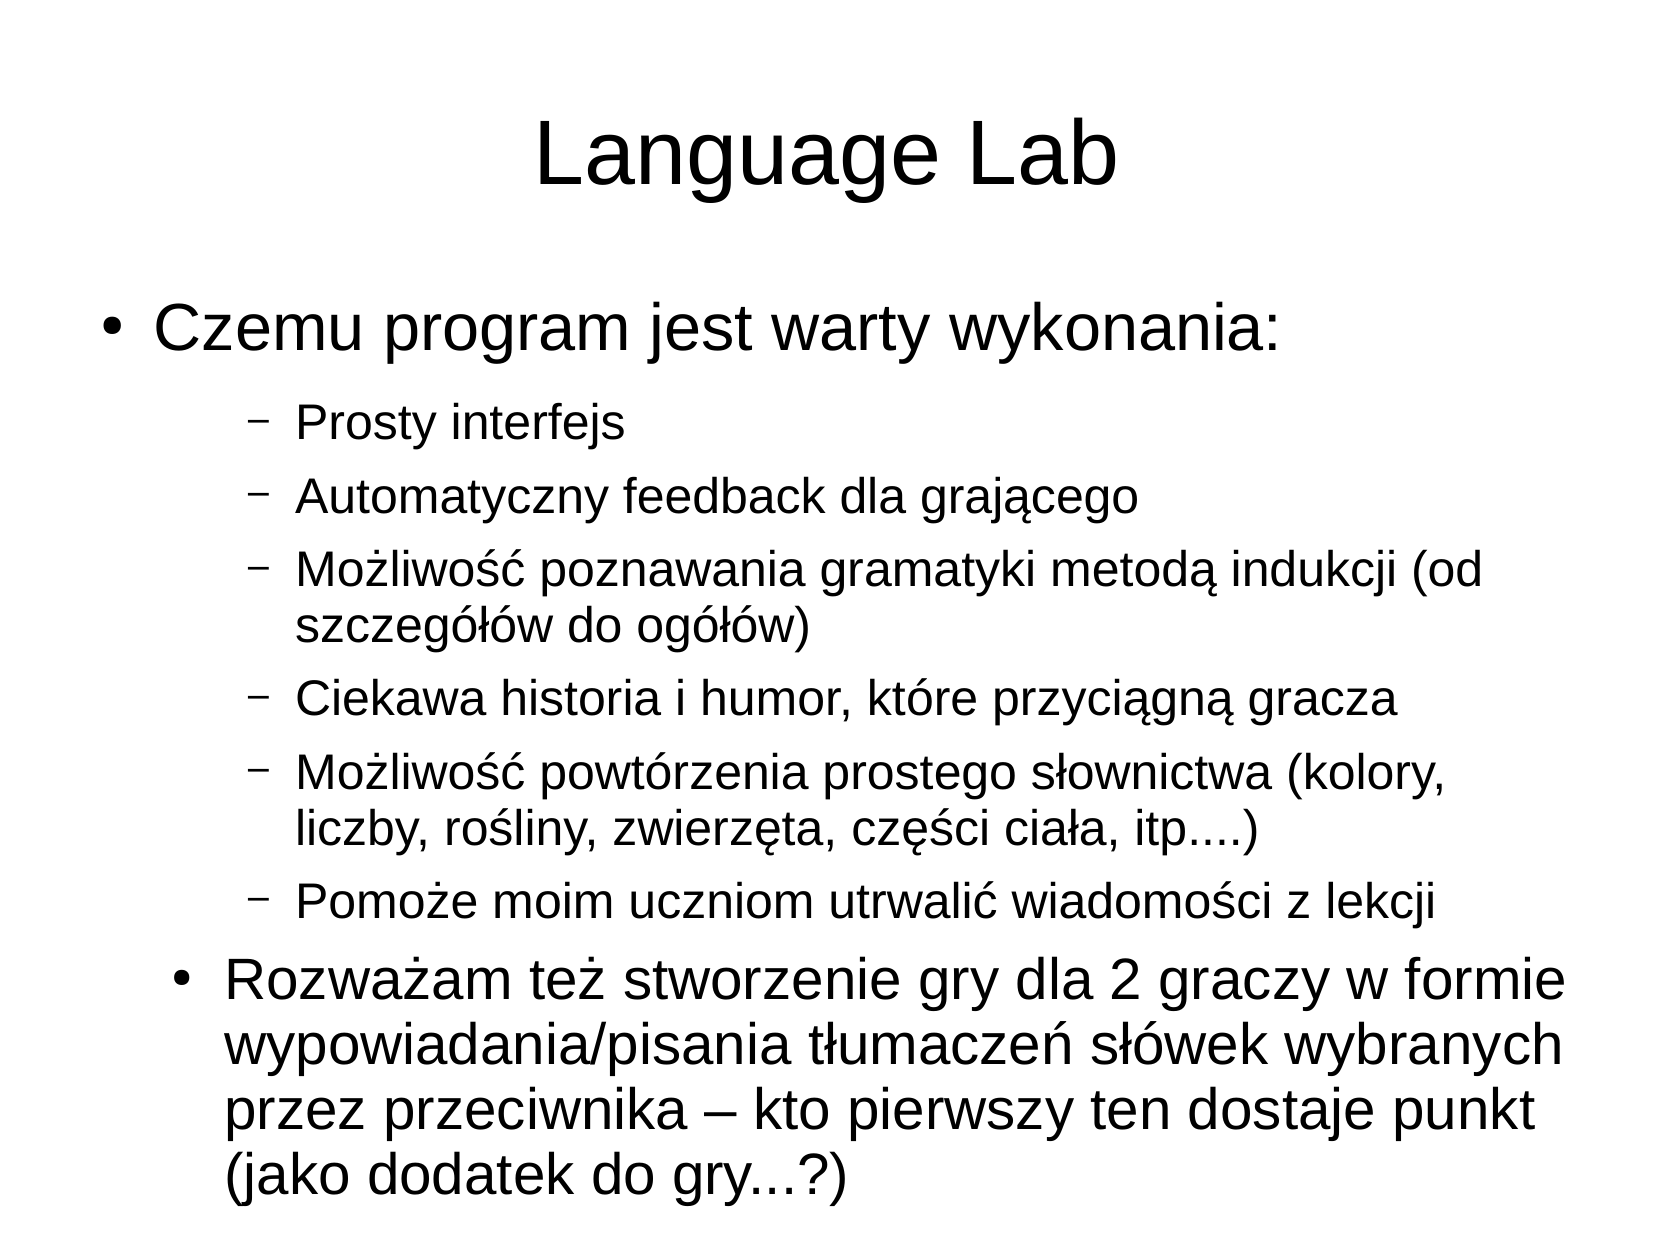

# Language Lab
Czemu program jest warty wykonania:
Prosty interfejs
Automatyczny feedback dla grającego
Możliwość poznawania gramatyki metodą indukcji (od szczegółów do ogółów)
Ciekawa historia i humor, które przyciągną gracza
Możliwość powtórzenia prostego słownictwa (kolory, liczby, rośliny, zwierzęta, części ciała, itp....)
Pomoże moim uczniom utrwalić wiadomości z lekcji
Rozważam też stworzenie gry dla 2 graczy w formie wypowiadania/pisania tłumaczeń słówek wybranych przez przeciwnika – kto pierwszy ten dostaje punkt (jako dodatek do gry...?)